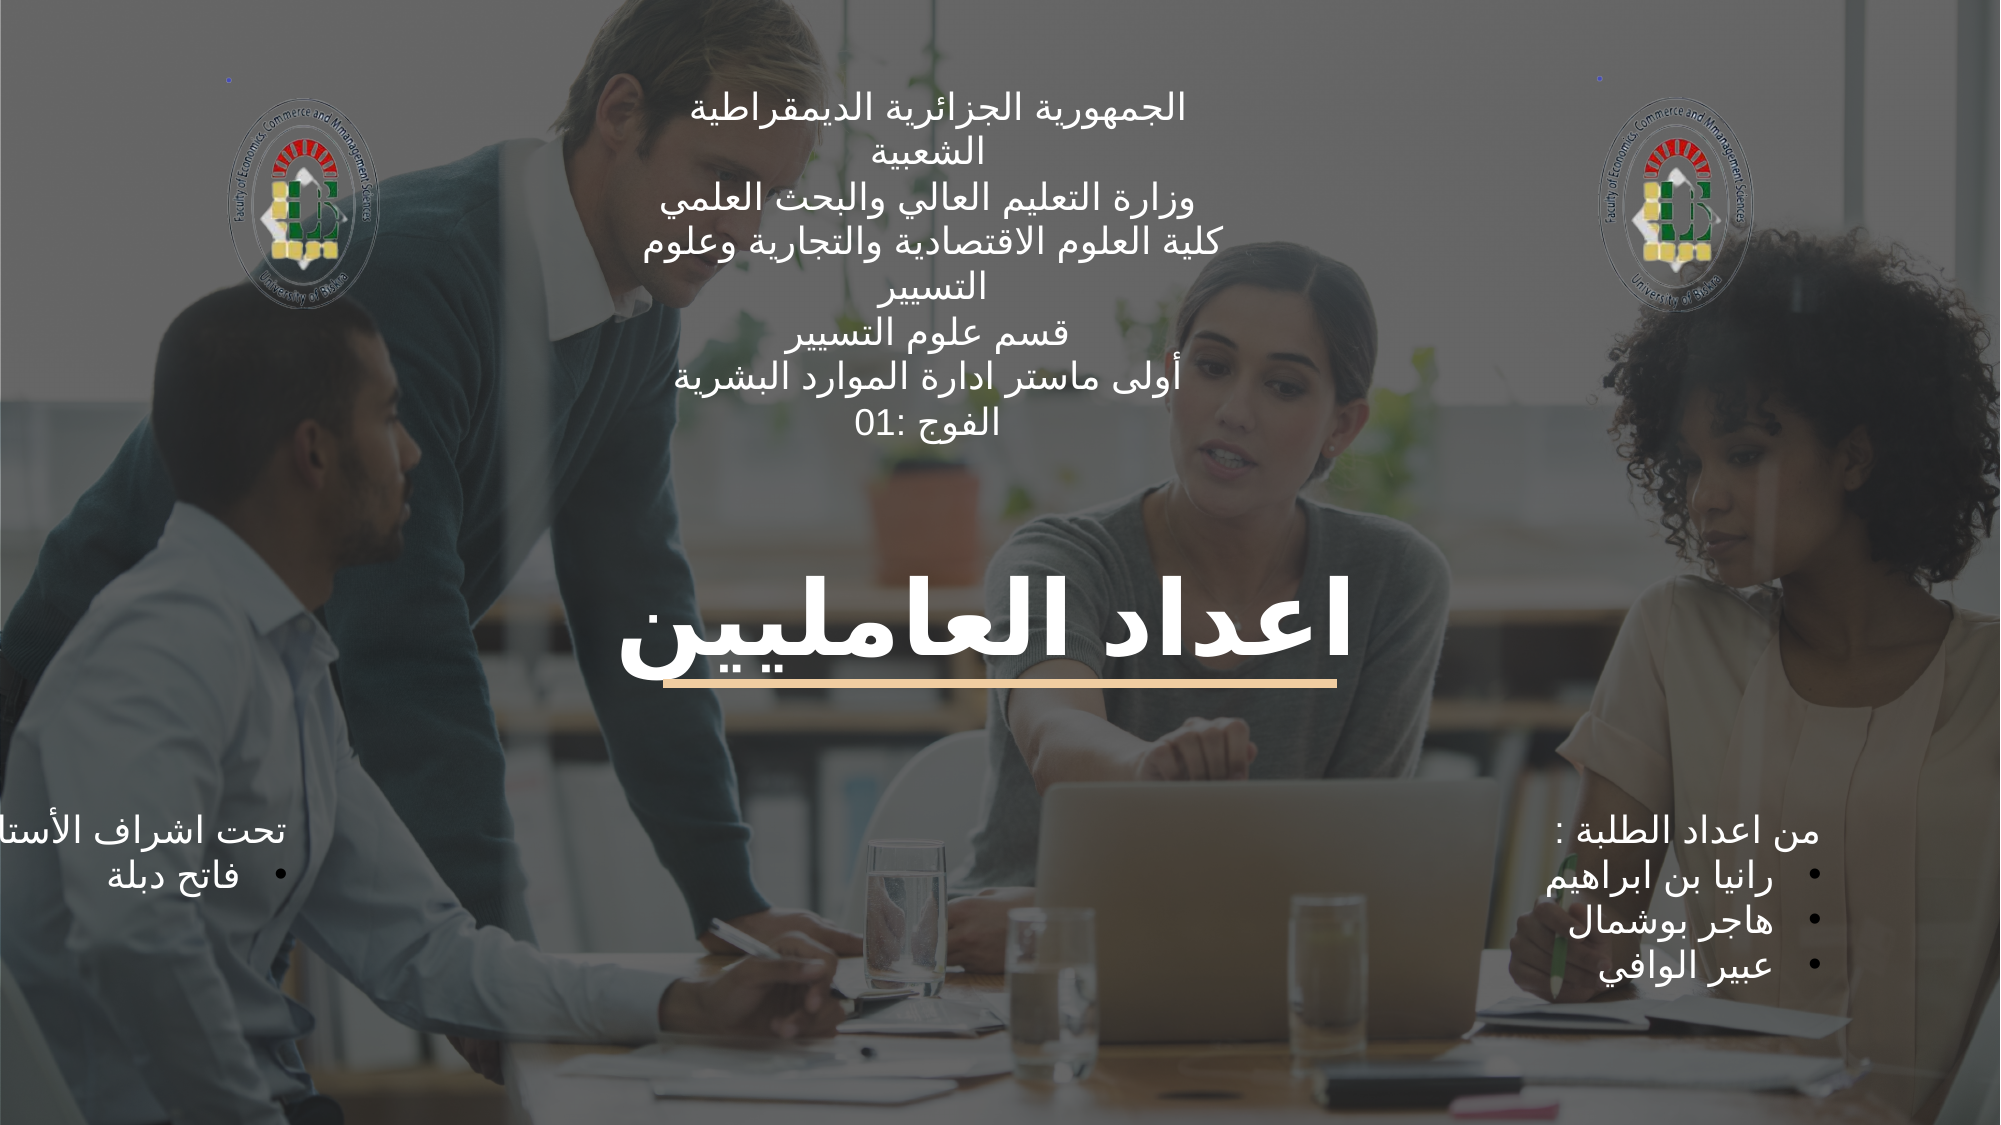

الجمهورية الجزائرية الديمقراطية الشعبية
وزارة التعليم العالي والبحث العلمي
كلية العلوم الاقتصادية والتجارية وعلوم التسيير
قسم علوم التسيير
أولى ماستر ادارة الموارد البشرية
الفوج :01
# اعداد العامليين
تحت اشراف الأستاذ:
فاتح دبلة
من اعداد الطلبة :
رانيا بن ابراهيم
هاجر بوشمال
عبير الوافي